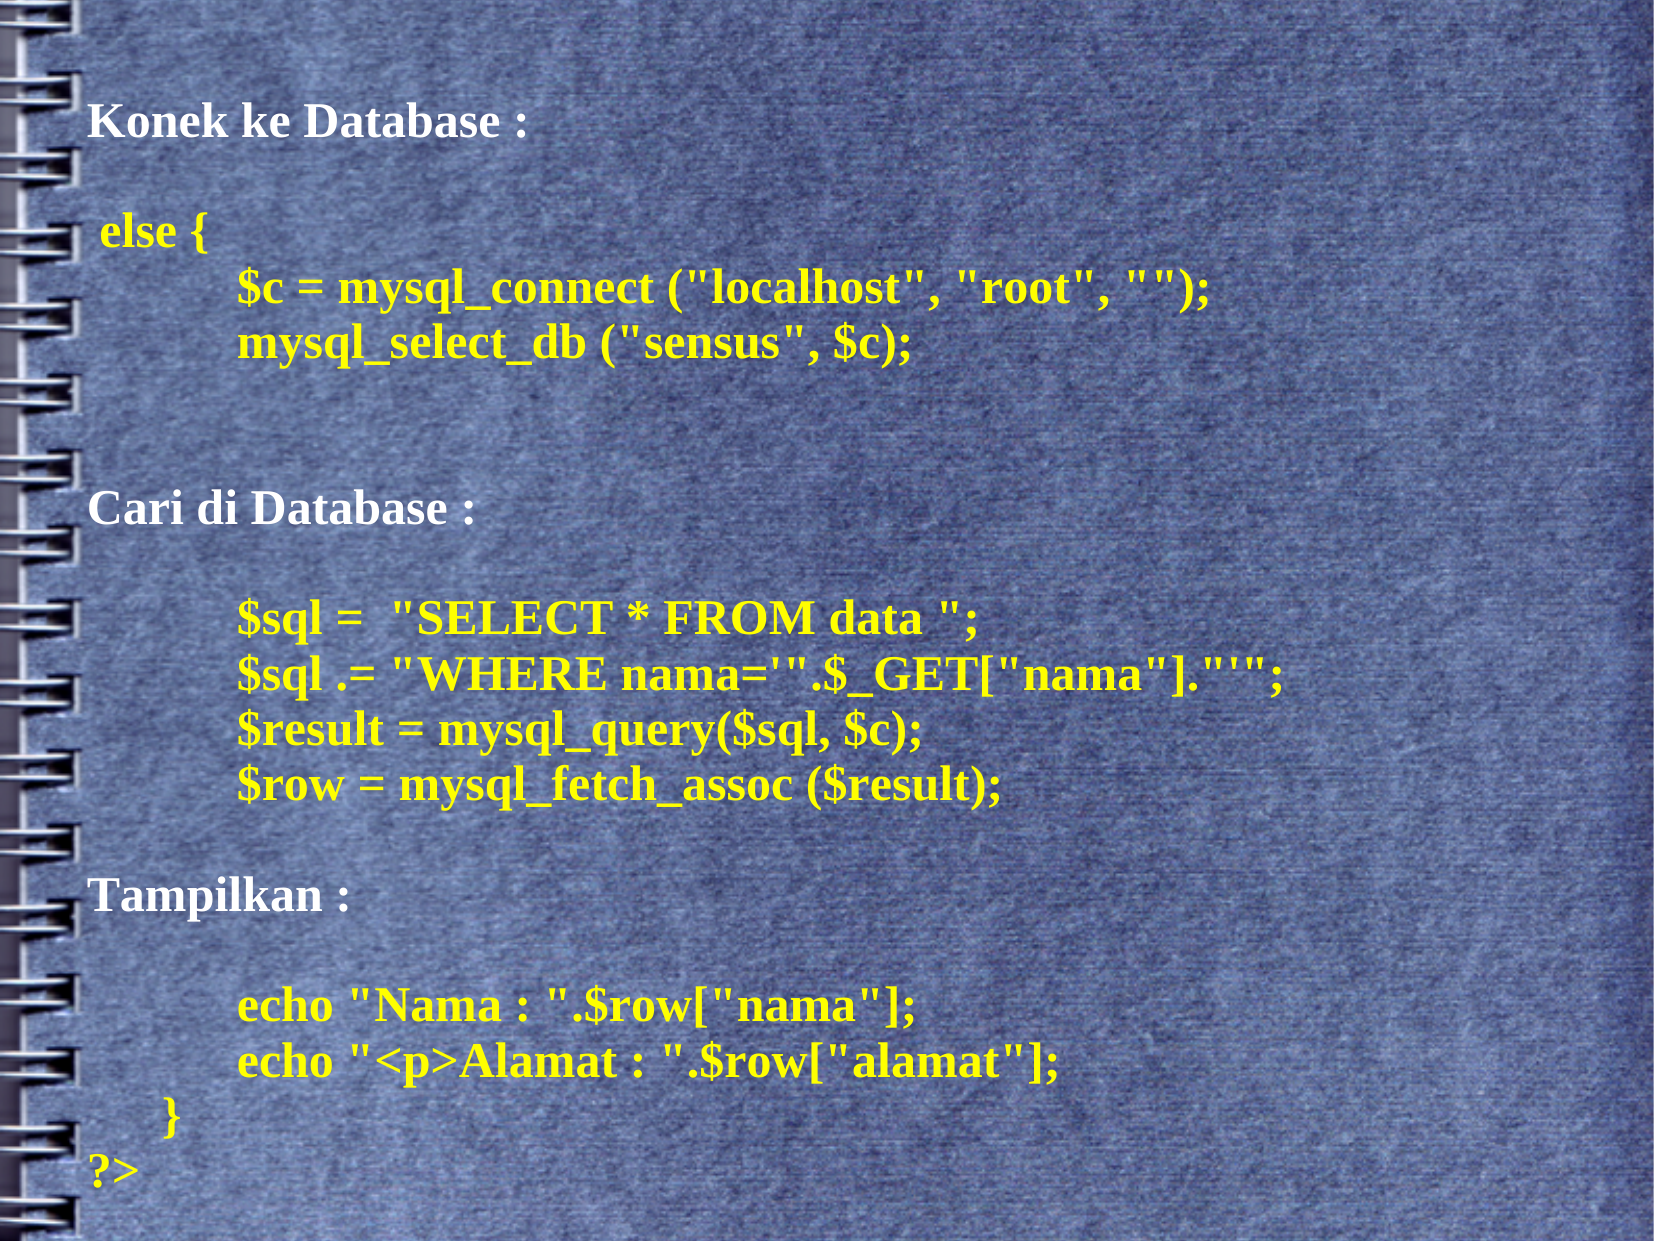

# Konek ke Database :
 else {
		$c = mysql_connect ("localhost", "root", "");
		mysql_select_db ("sensus", $c);
Cari di Database :
		$sql = "SELECT * FROM data ";
		$sql .= "WHERE nama='".$_GET["nama"]."'";
		$result = mysql_query($sql, $c);
		$row = mysql_fetch_assoc ($result);
Tampilkan :
		echo "Nama : ".$row["nama"];
		echo "<p>Alamat : ".$row["alamat"];
	}
?>